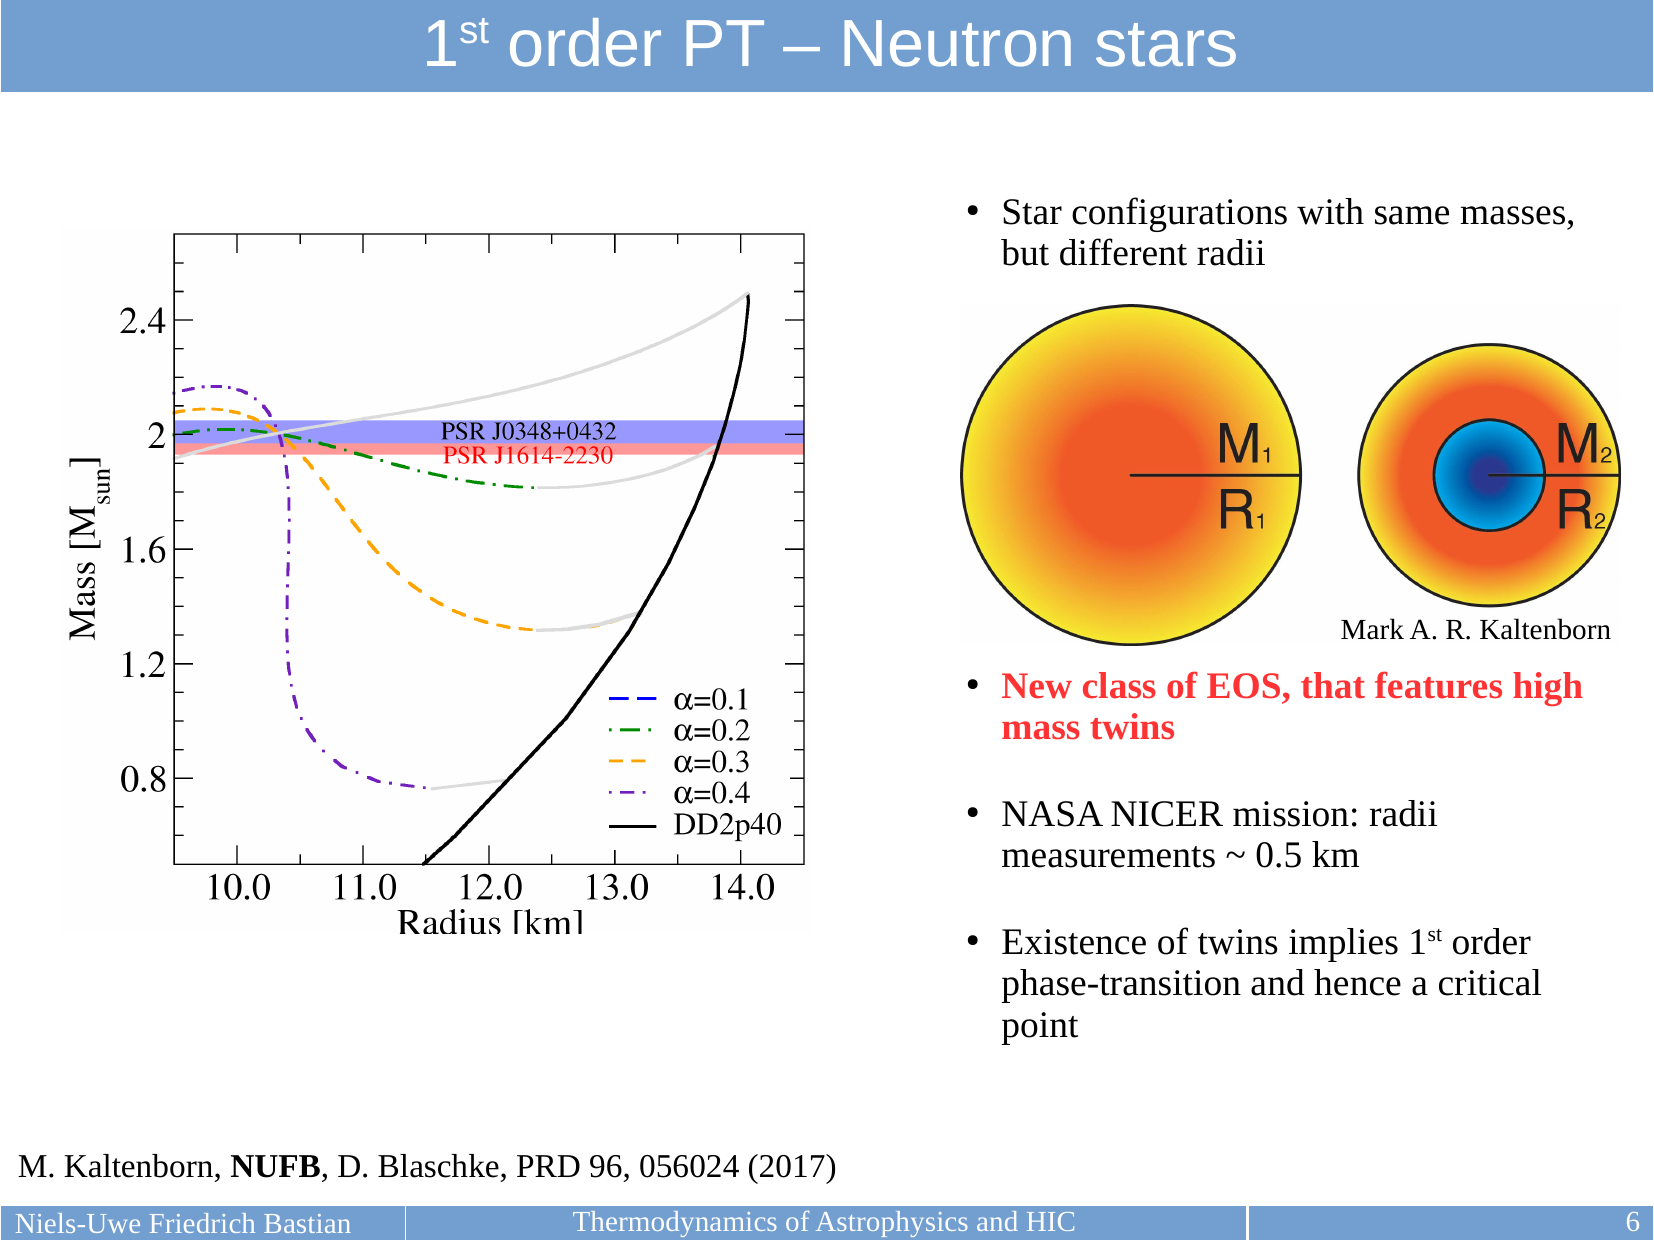

# 1st order PT – Neutron stars
Star configurations with same masses, but different radii
New class of EOS, that features high mass twins
NASA NICER mission: radii measurements ~ 0.5 km
Existence of twins implies 1st order phase-transition and hence a critical point
Mark A. R. Kaltenborn
M. Kaltenborn, NUFB, D. Blaschke, PRD 96, 056024 (2017)
Thermodynamics of Astrophysics and HIC
6